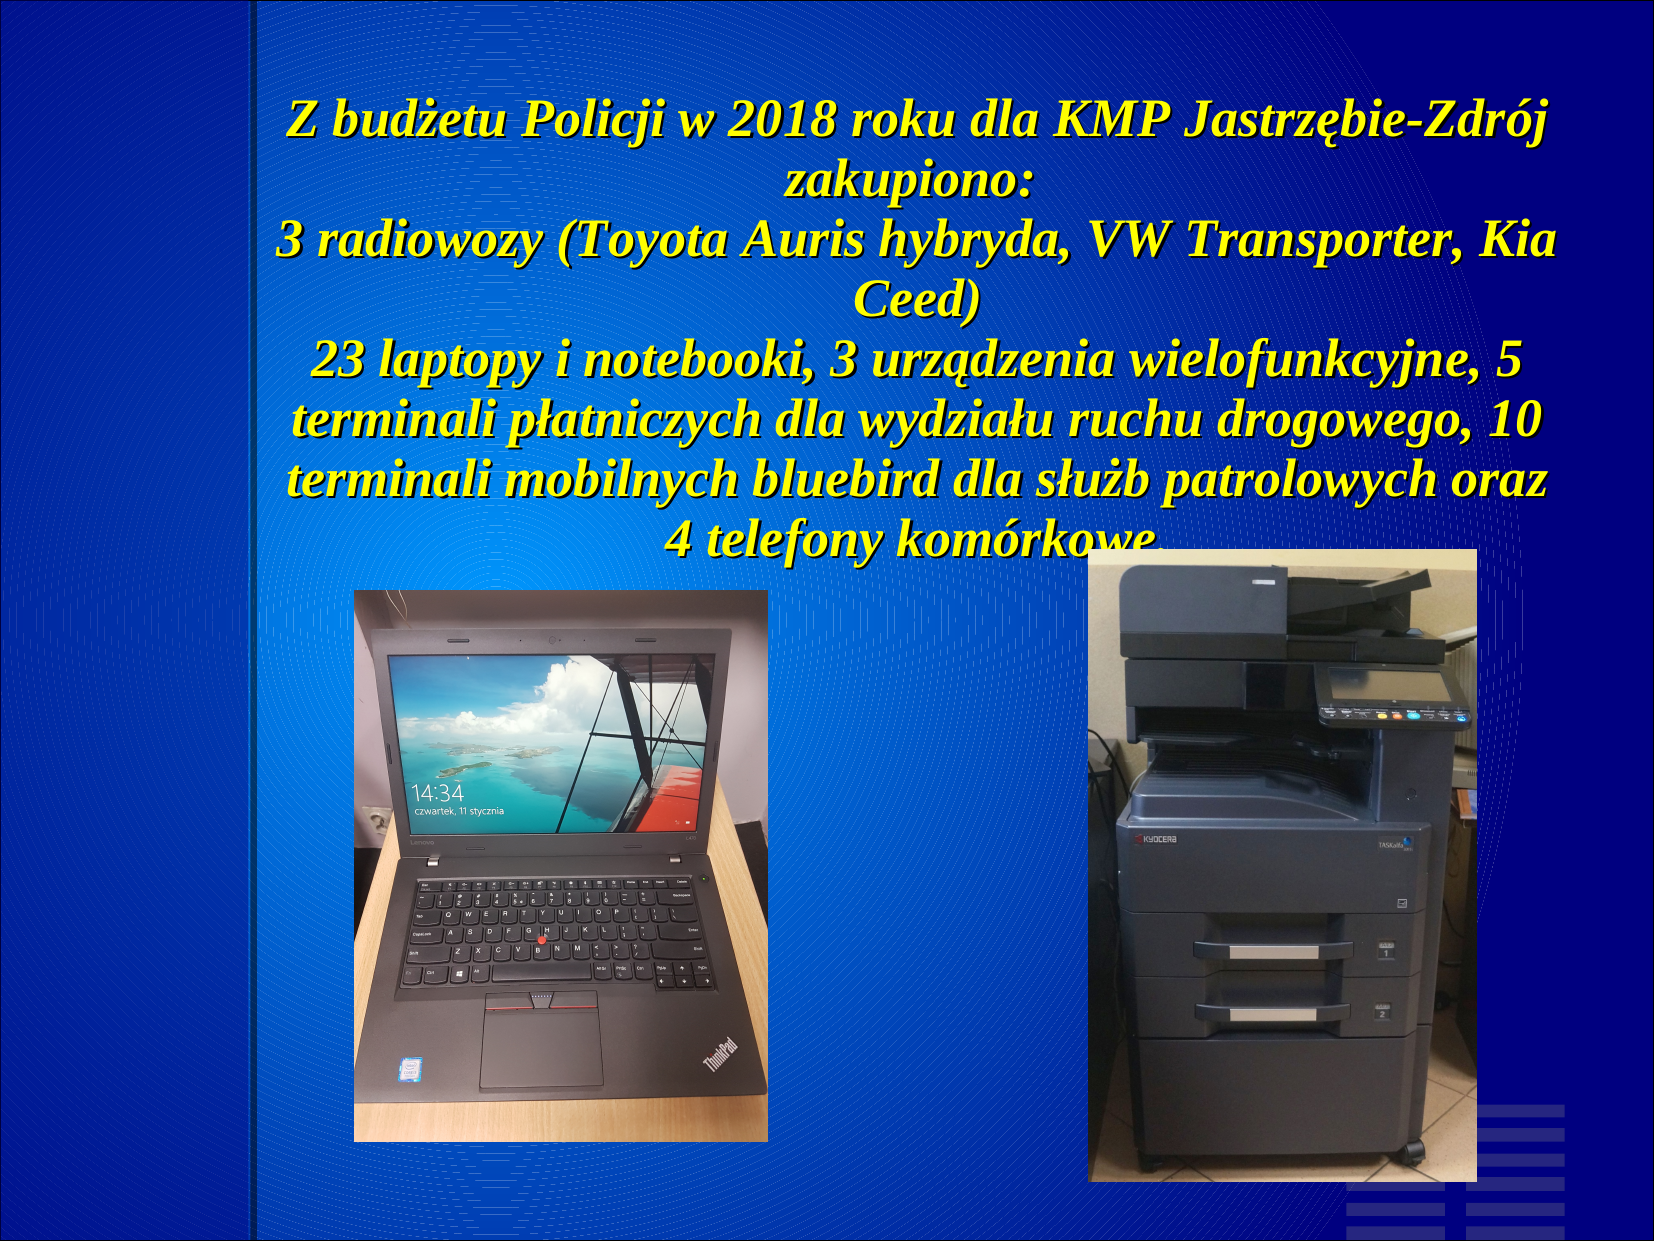

# Z budżetu Policji w 2018 roku dla KMP Jastrzębie-Zdrój zakupiono: 3 radiowozy (Toyota Auris hybryda, VW Transporter, Kia Ceed) 23 laptopy i notebooki, 3 urządzenia wielofunkcyjne, 5 terminali płatniczych dla wydziału ruchu drogowego, 10 terminali mobilnych bluebird dla służb patrolowych oraz 4 telefony komórkowe.